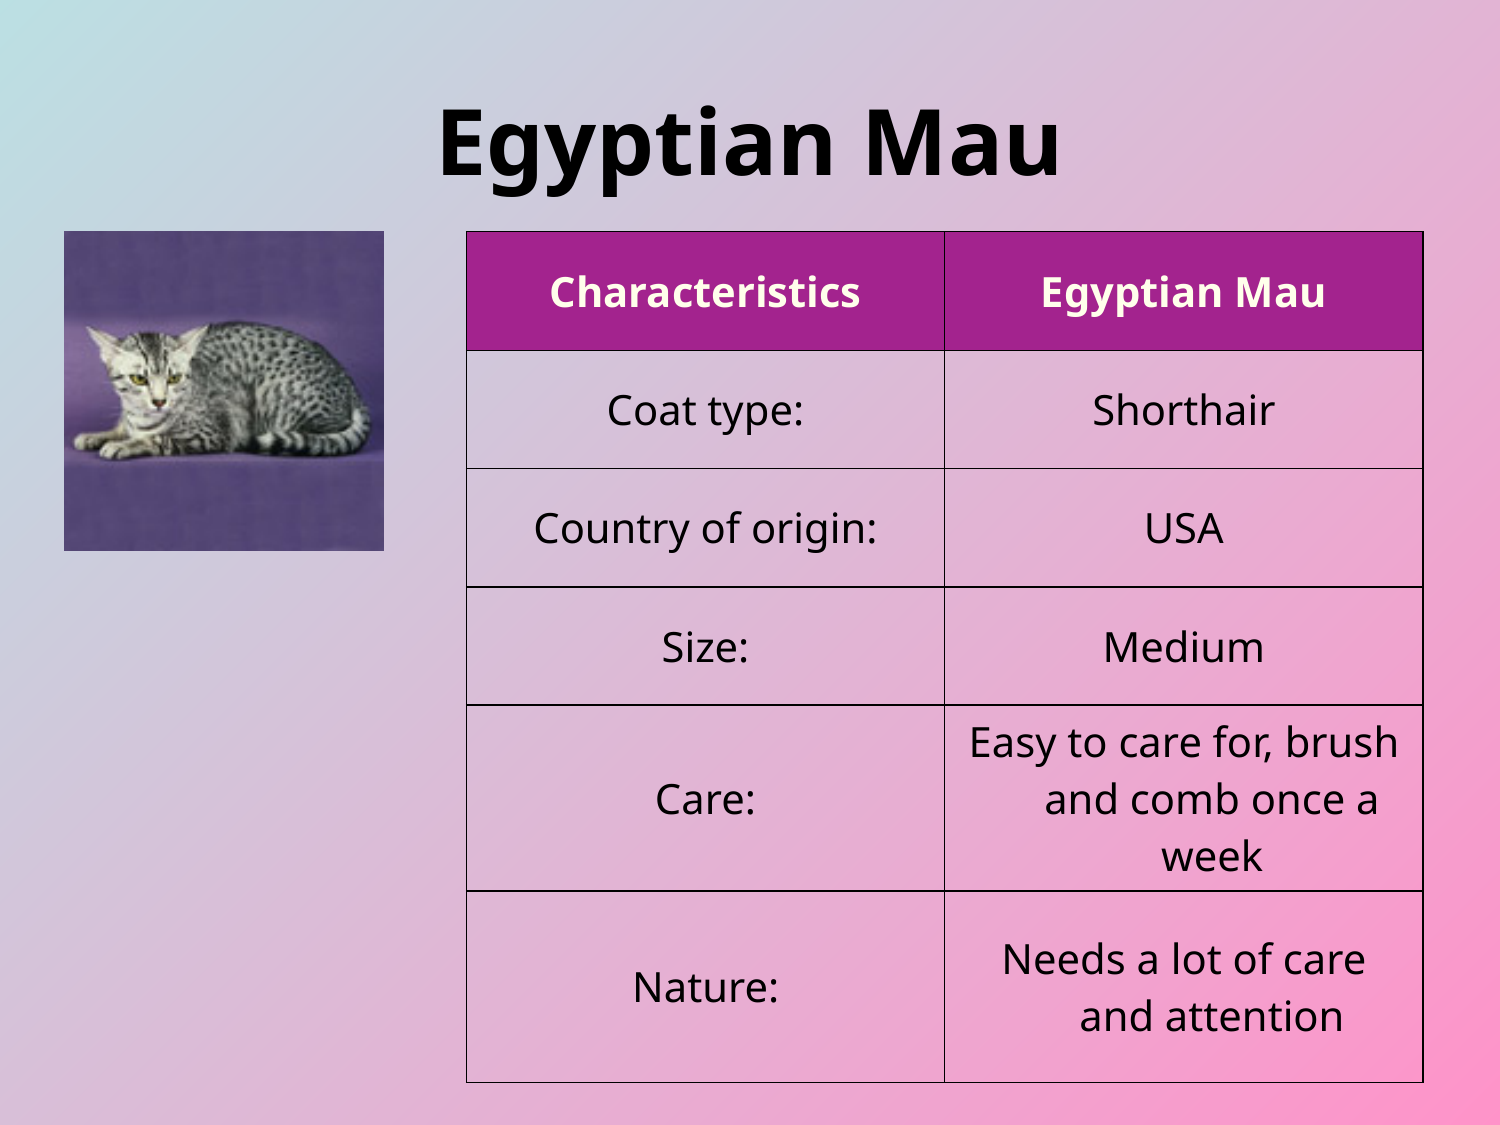

# Egyptian Mau
| Characteristics | Egyptian Mau |
| --- | --- |
| Coat type: | Shorthair |
| Country of origin: | USA |
| Size: | Medium |
| Care: | Easy to care for, brush and comb once a week |
| Nature: | Needs a lot of care and attention |